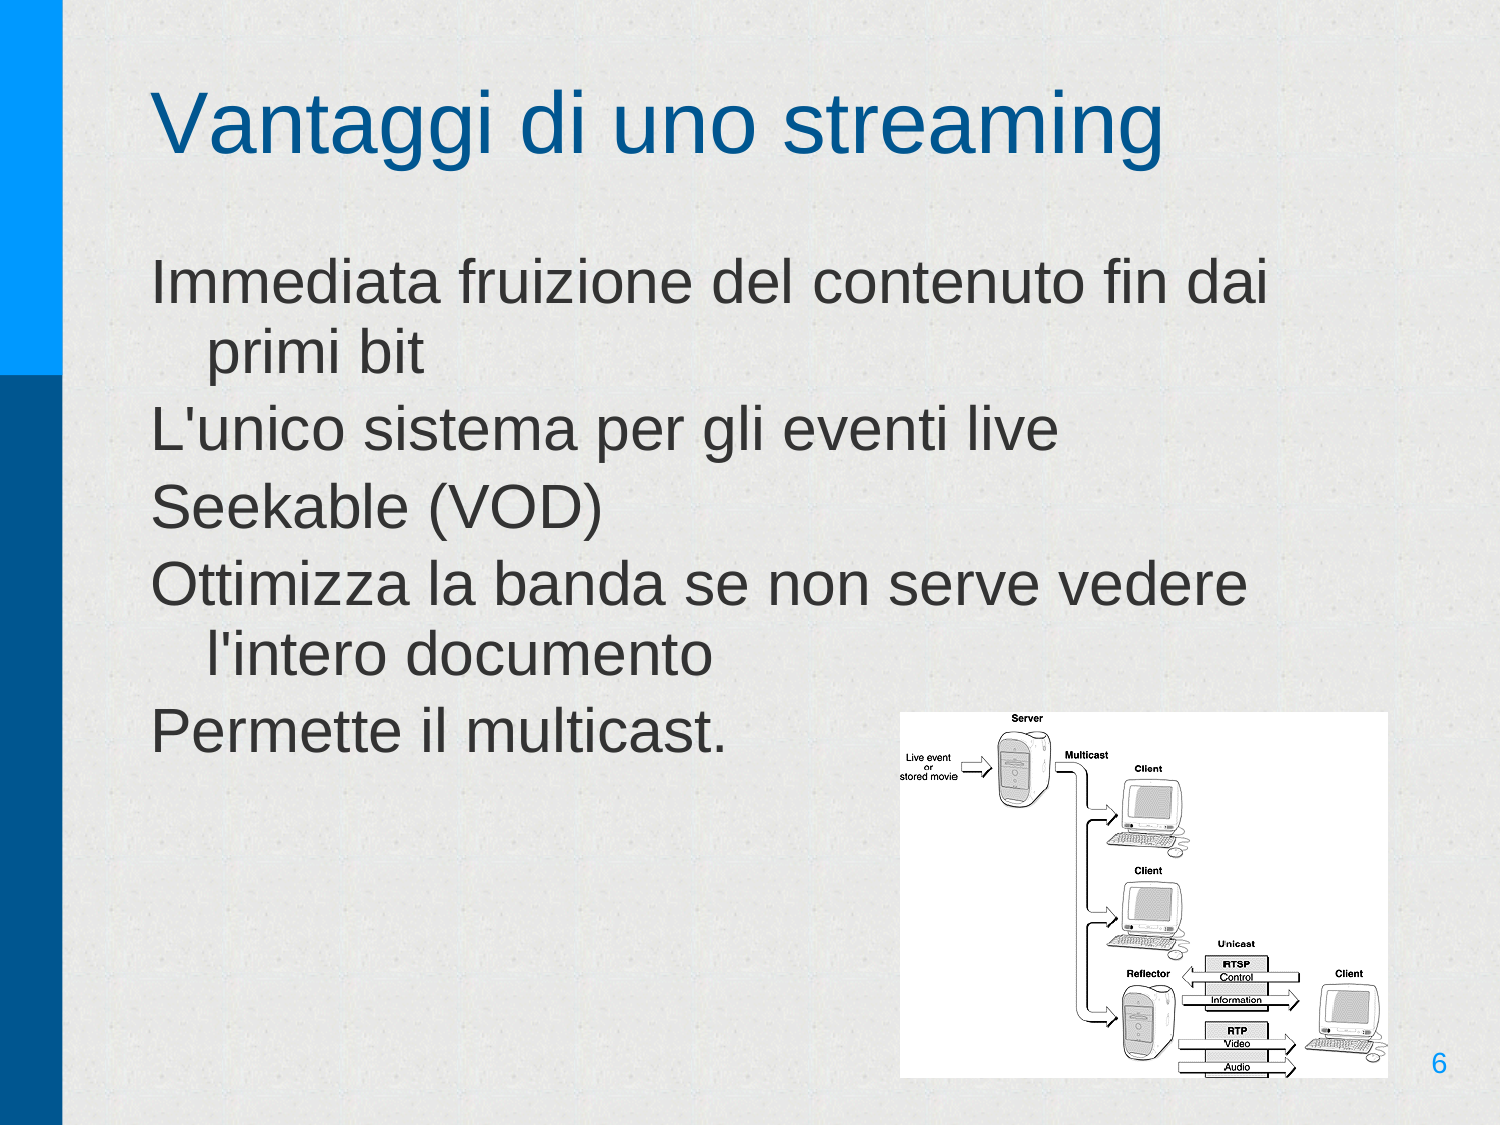

# Vantaggi di uno streaming
Immediata fruizione del contenuto fin dai primi bit
L'unico sistema per gli eventi live
Seekable (VOD)
Ottimizza la banda se non serve vedere l'intero documento
Permette il multicast.
6